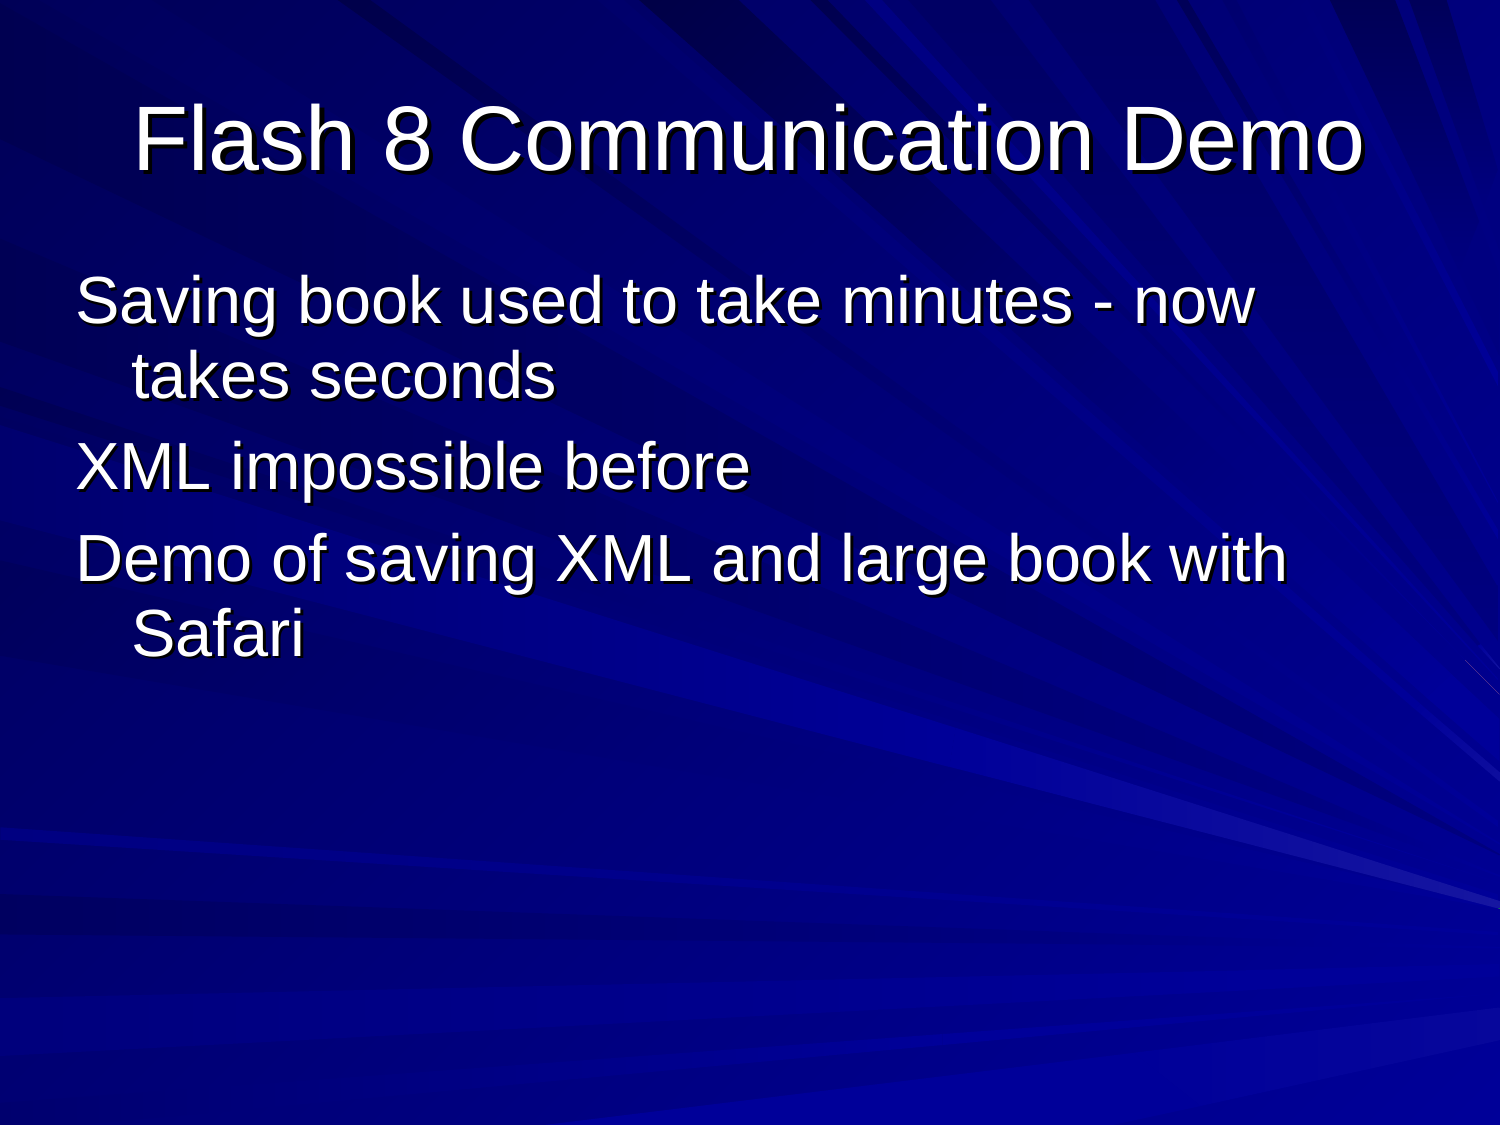

# Flash 8 Communication Demo
Saving book used to take minutes - now takes seconds
XML impossible before
Demo of saving XML and large book with Safari